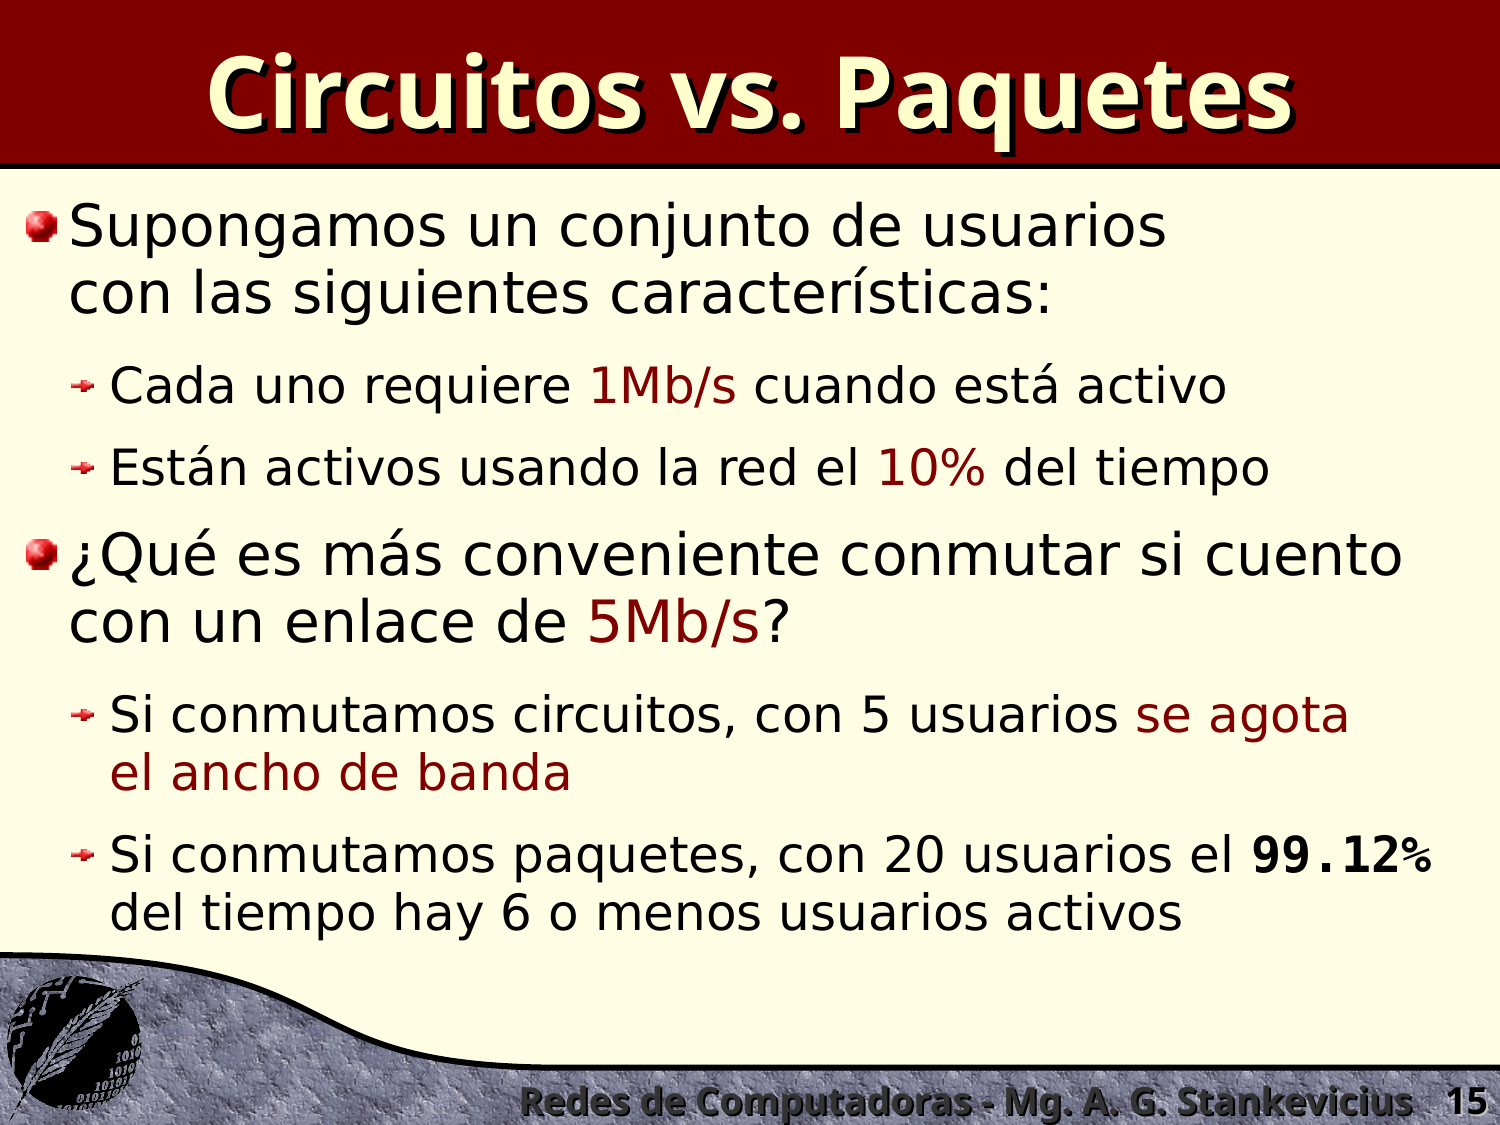

# Circuitos vs. Paquetes
Supongamos un conjunto de usuarios
con las siguientes características:
Cada uno requiere 1Mb/s cuando está activo
Están activos usando la red el 10% del tiempo
¿Qué es más conveniente conmutar si cuento con un enlace de 5Mb/s?
Si conmutamos circuitos, con 5 usuarios se agota
el ancho de banda
Si conmutamos paquetes, con 20 usuarios el 99.12% del tiempo hay 6 o menos usuarios activos
15